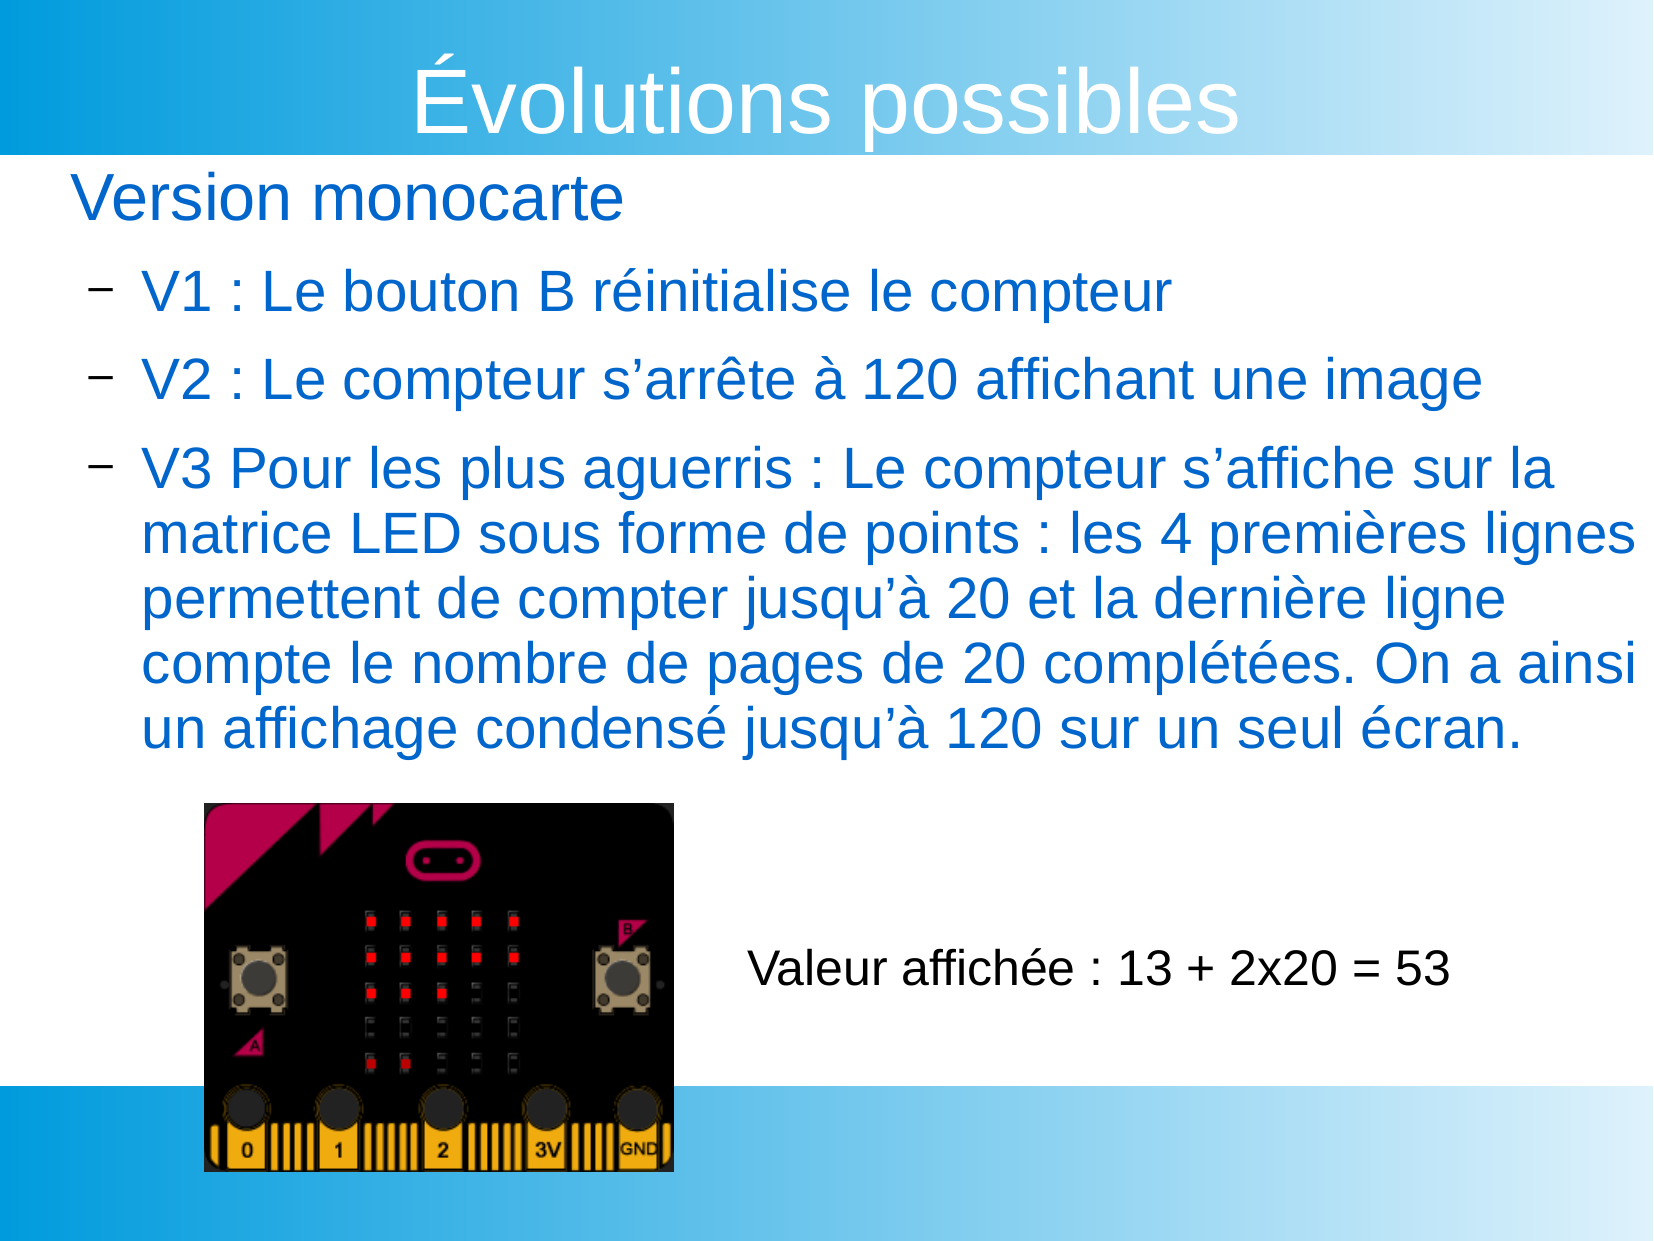

# Évolutions possibles
Version monocarte
V1 : Le bouton B réinitialise le compteur
V2 : Le compteur s’arrête à 120 affichant une image
V3 Pour les plus aguerris : Le compteur s’affiche sur la matrice LED sous forme de points : les 4 premières lignes permettent de compter jusqu’à 20 et la dernière ligne compte le nombre de pages de 20 complétées. On a ainsi un affichage condensé jusqu’à 120 sur un seul écran.
Valeur affichée : 13 + 2x20 = 53